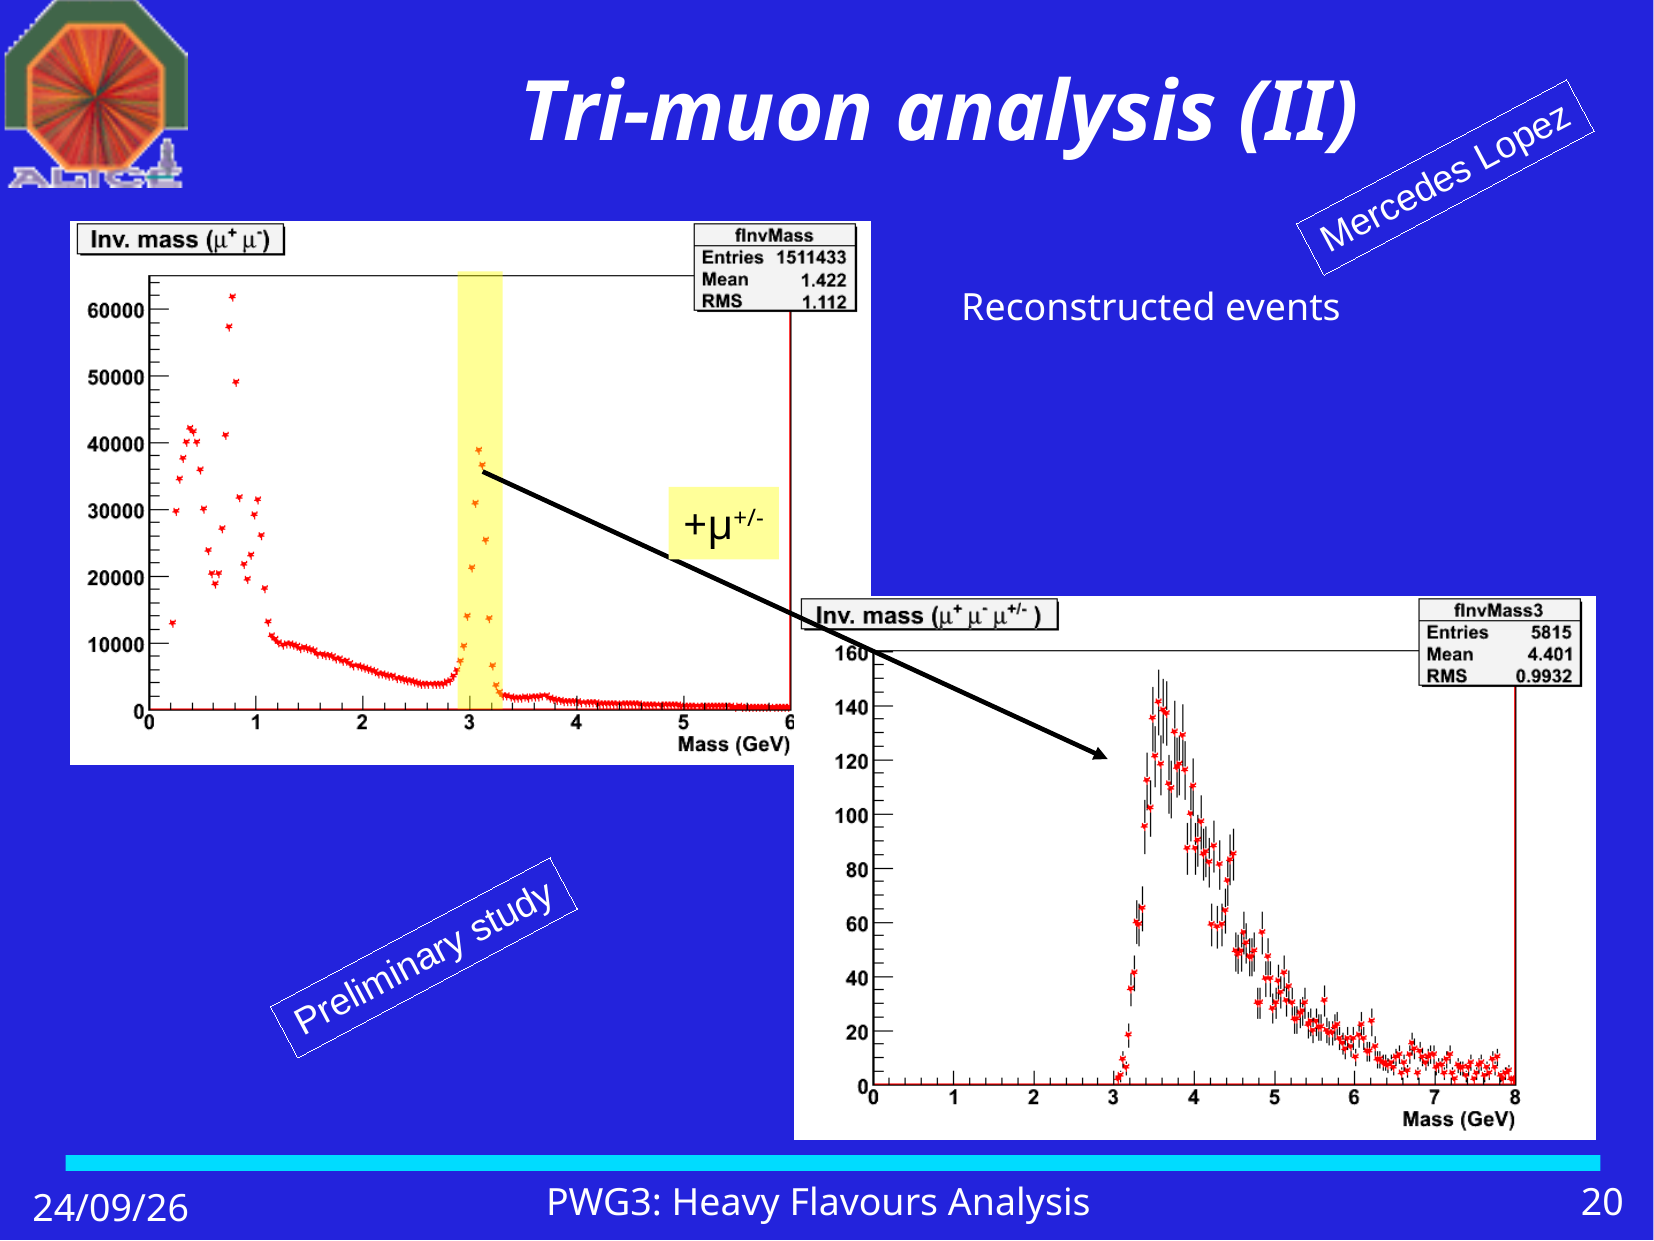

# Tri-muon analysis (II)
Mercedes Lopez
Reconstructed events
+μ+/-
Preliminary study